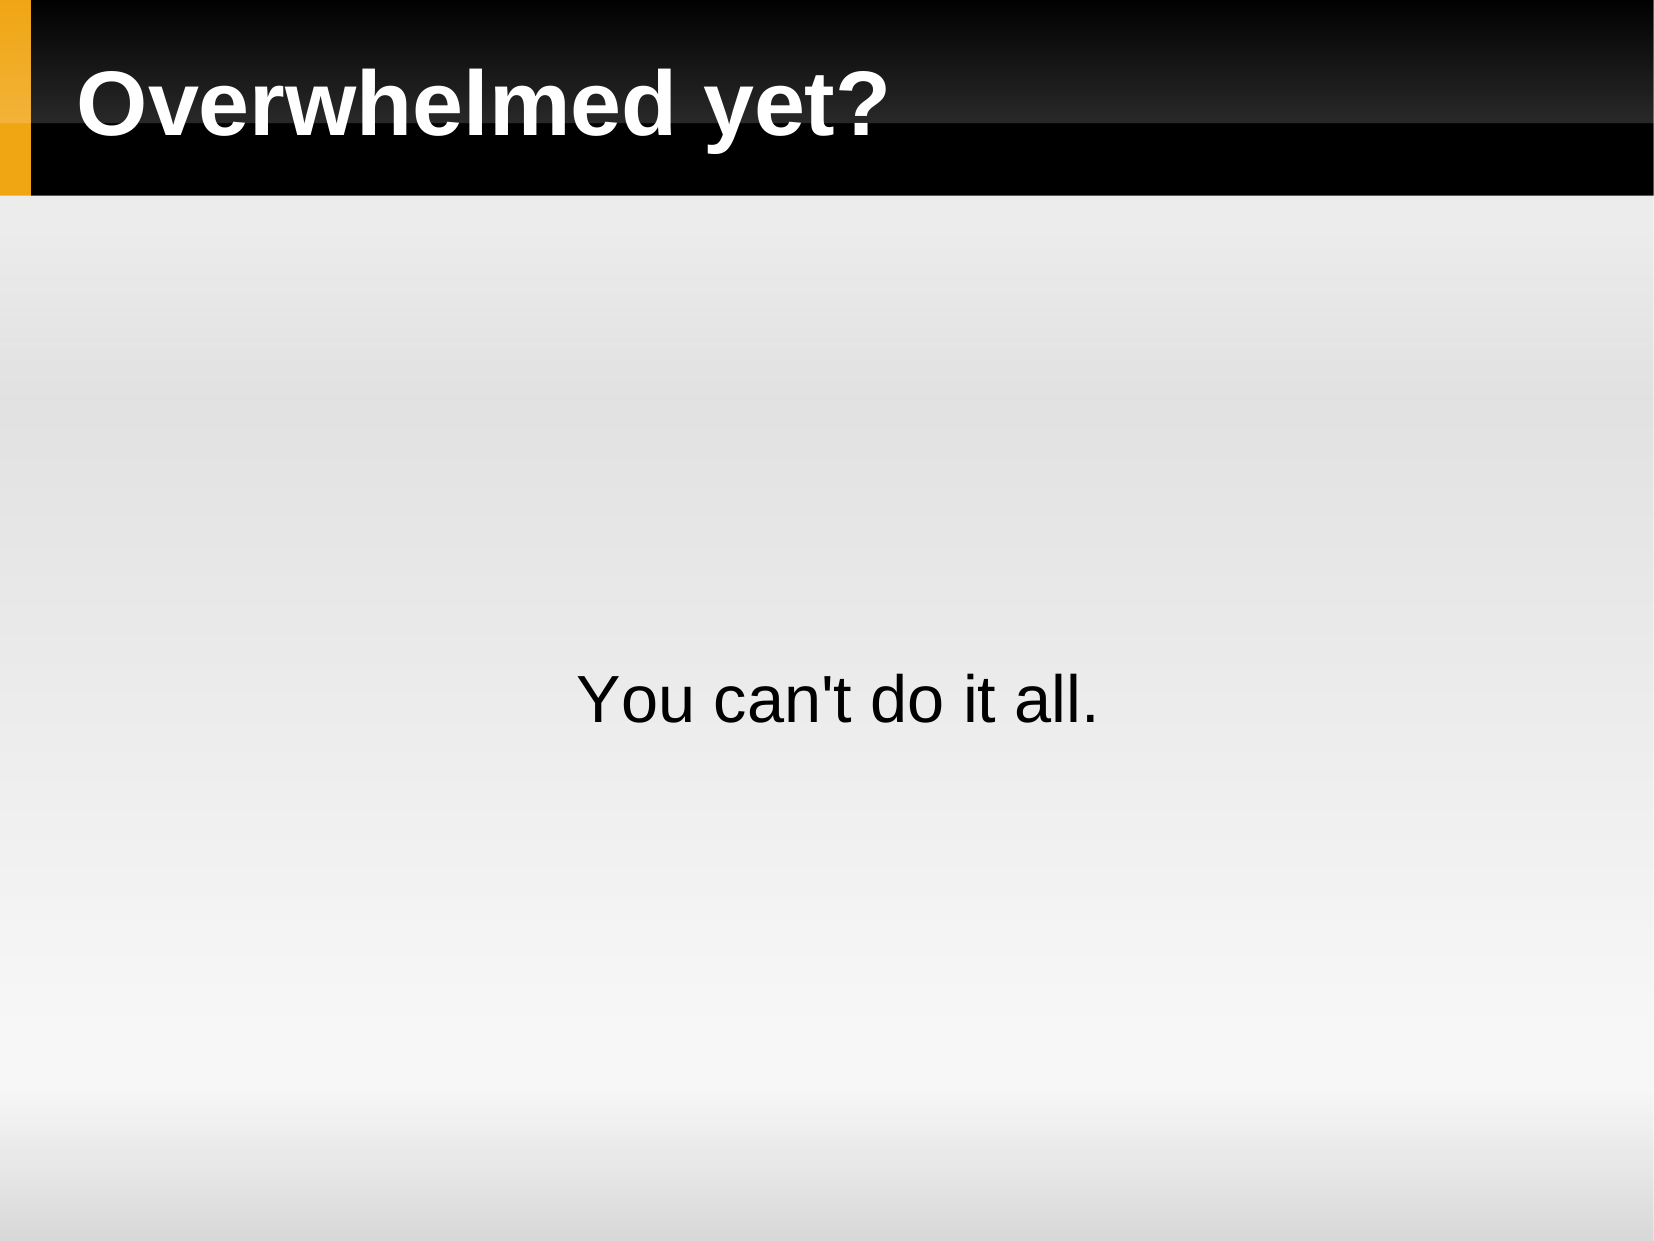

# Overwhelmed yet?
You can't do it all.